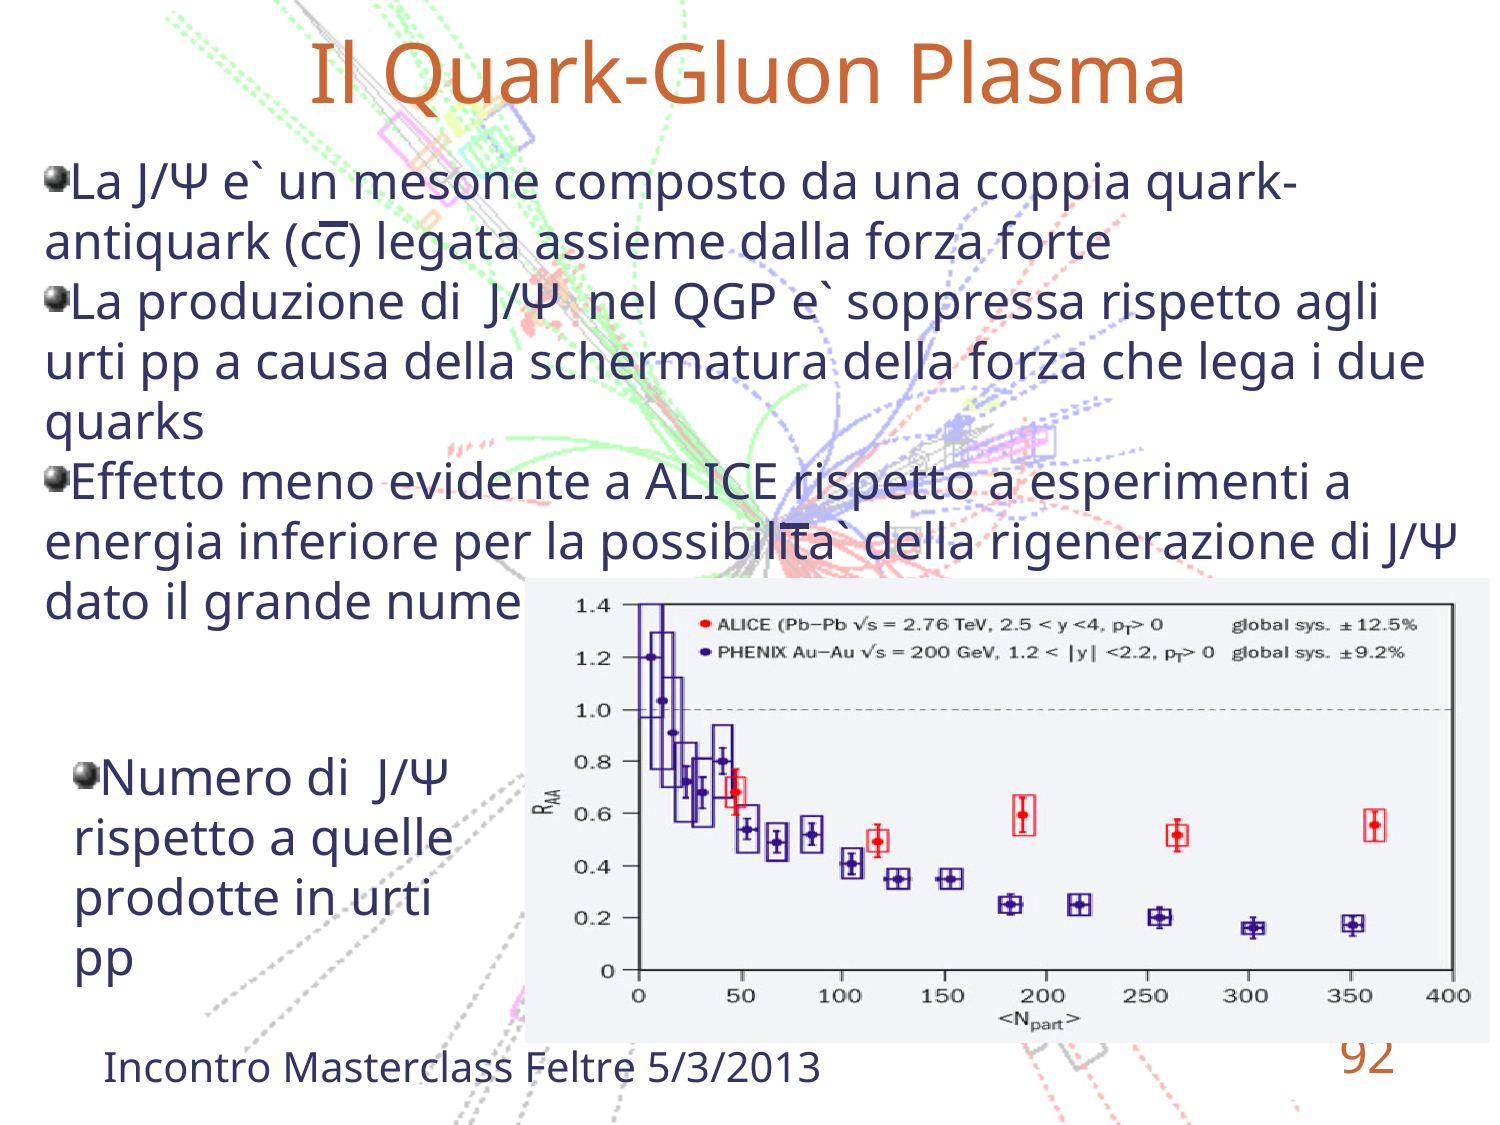

# Il Quark-Gluon Plasma
La J/Ψ e` un mesone composto da una coppia quark-antiquark (cc) legata assieme dalla forza forte
La produzione di J/Ψ nel QGP e` soppressa rispetto agli urti pp a causa della schermatura della forza che lega i due quarks
Effetto meno evidente a ALICE rispetto a esperimenti a energia inferiore per la possibilita` della rigenerazione di J/Ψ dato il grande numero di coppie cc prodotte
Numero di J/Ψ rispetto a quelle prodotte in urti pp
92